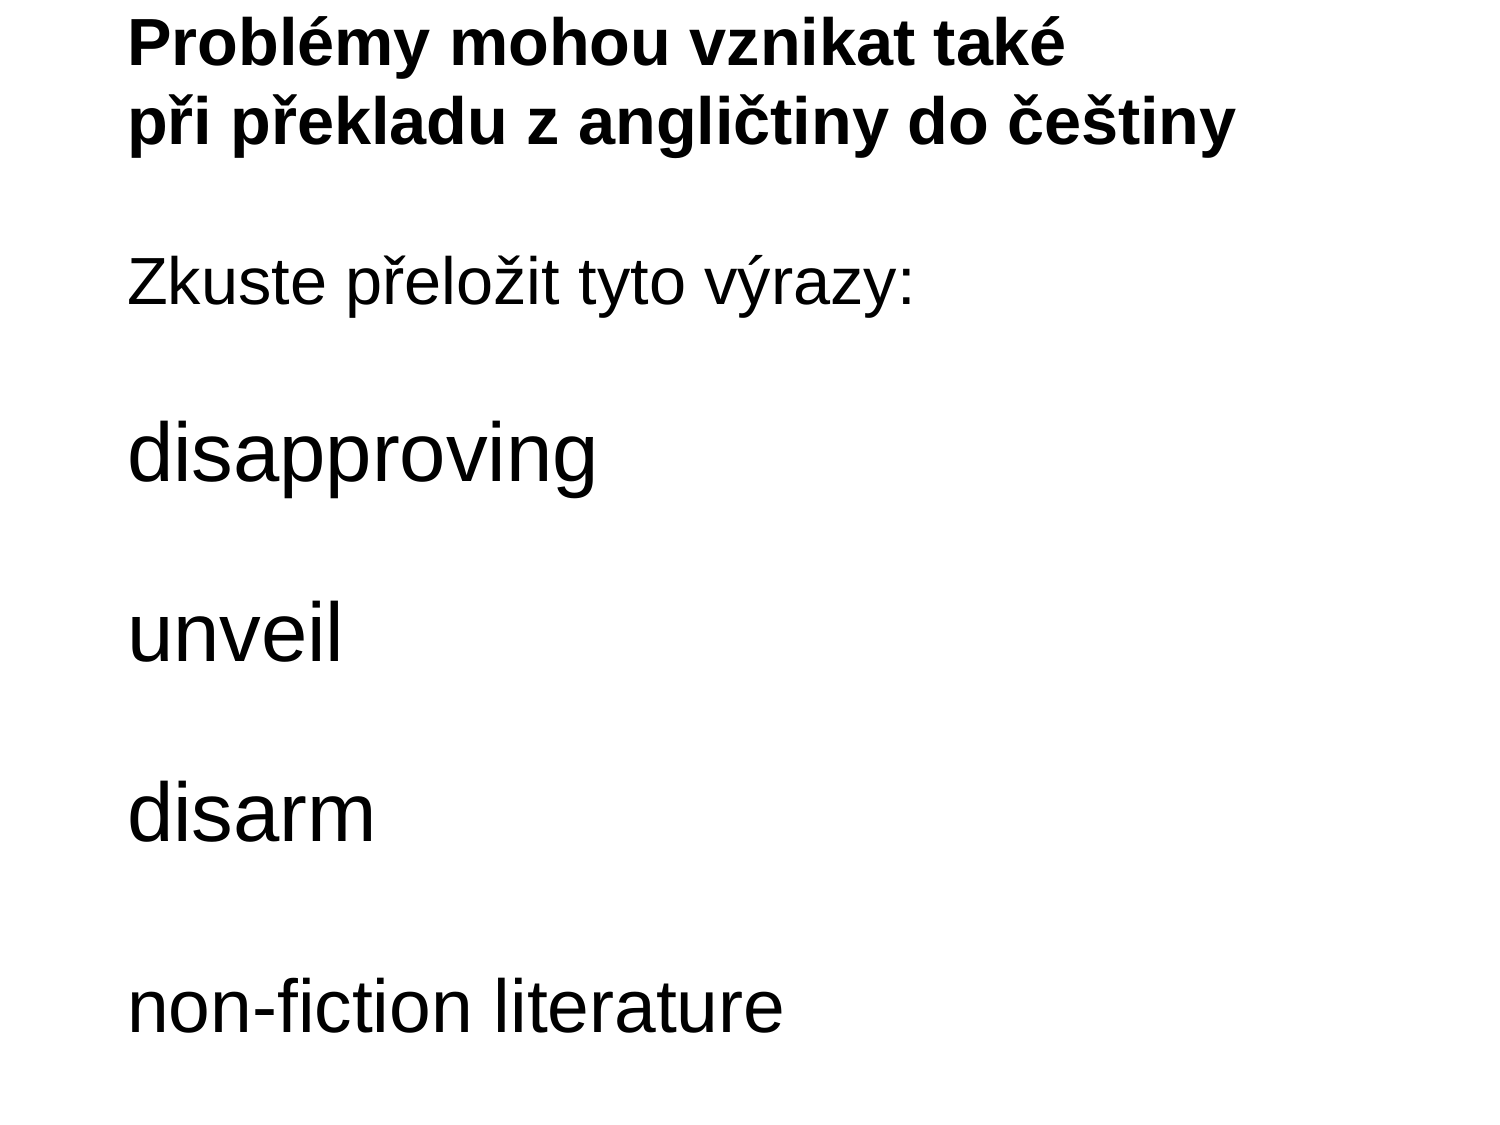

Problémy mohou vznikat také
při překladu z angličtiny do češtiny
Zkuste přeložit tyto výrazy:
disapproving
unveil
disarm
non-fiction literature